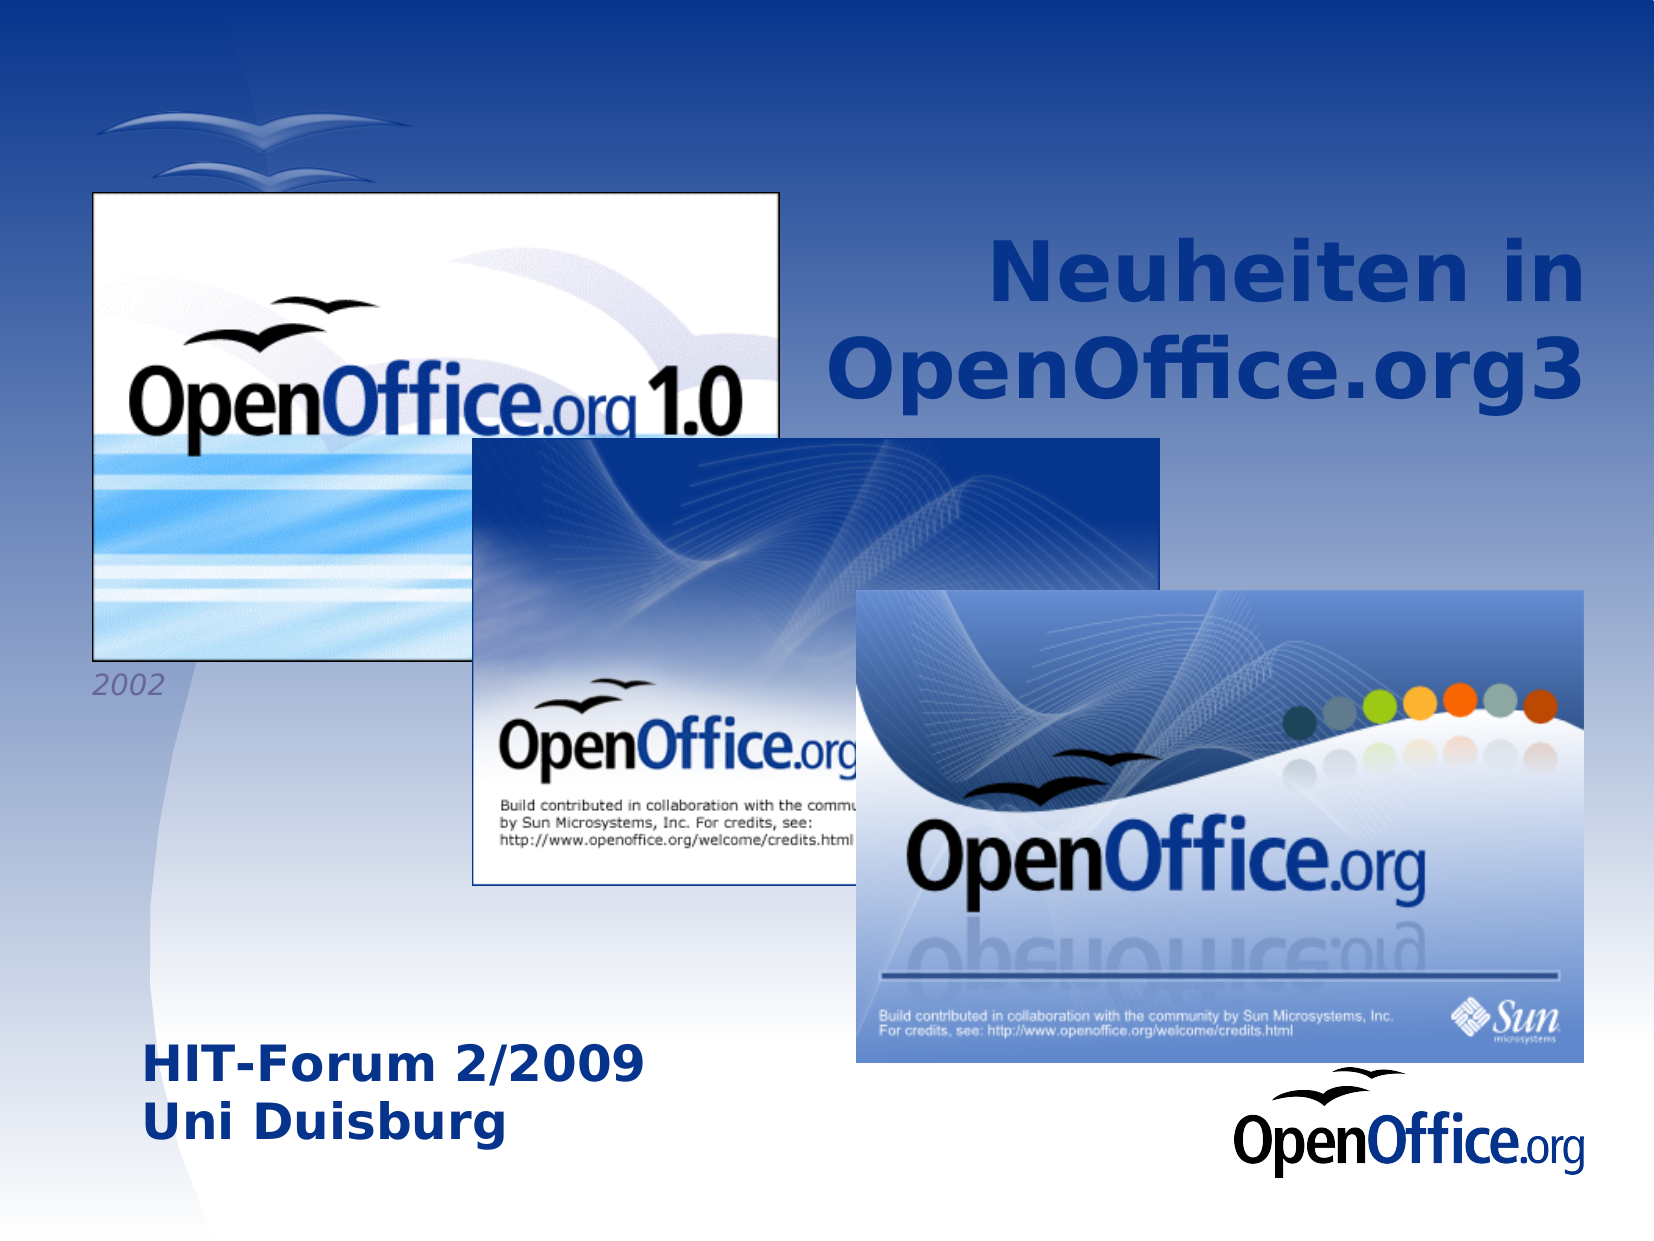

2002
# Neuheiten in OpenOffice.org3
2005
HIT-Forum 2/2009
Uni Duisburg